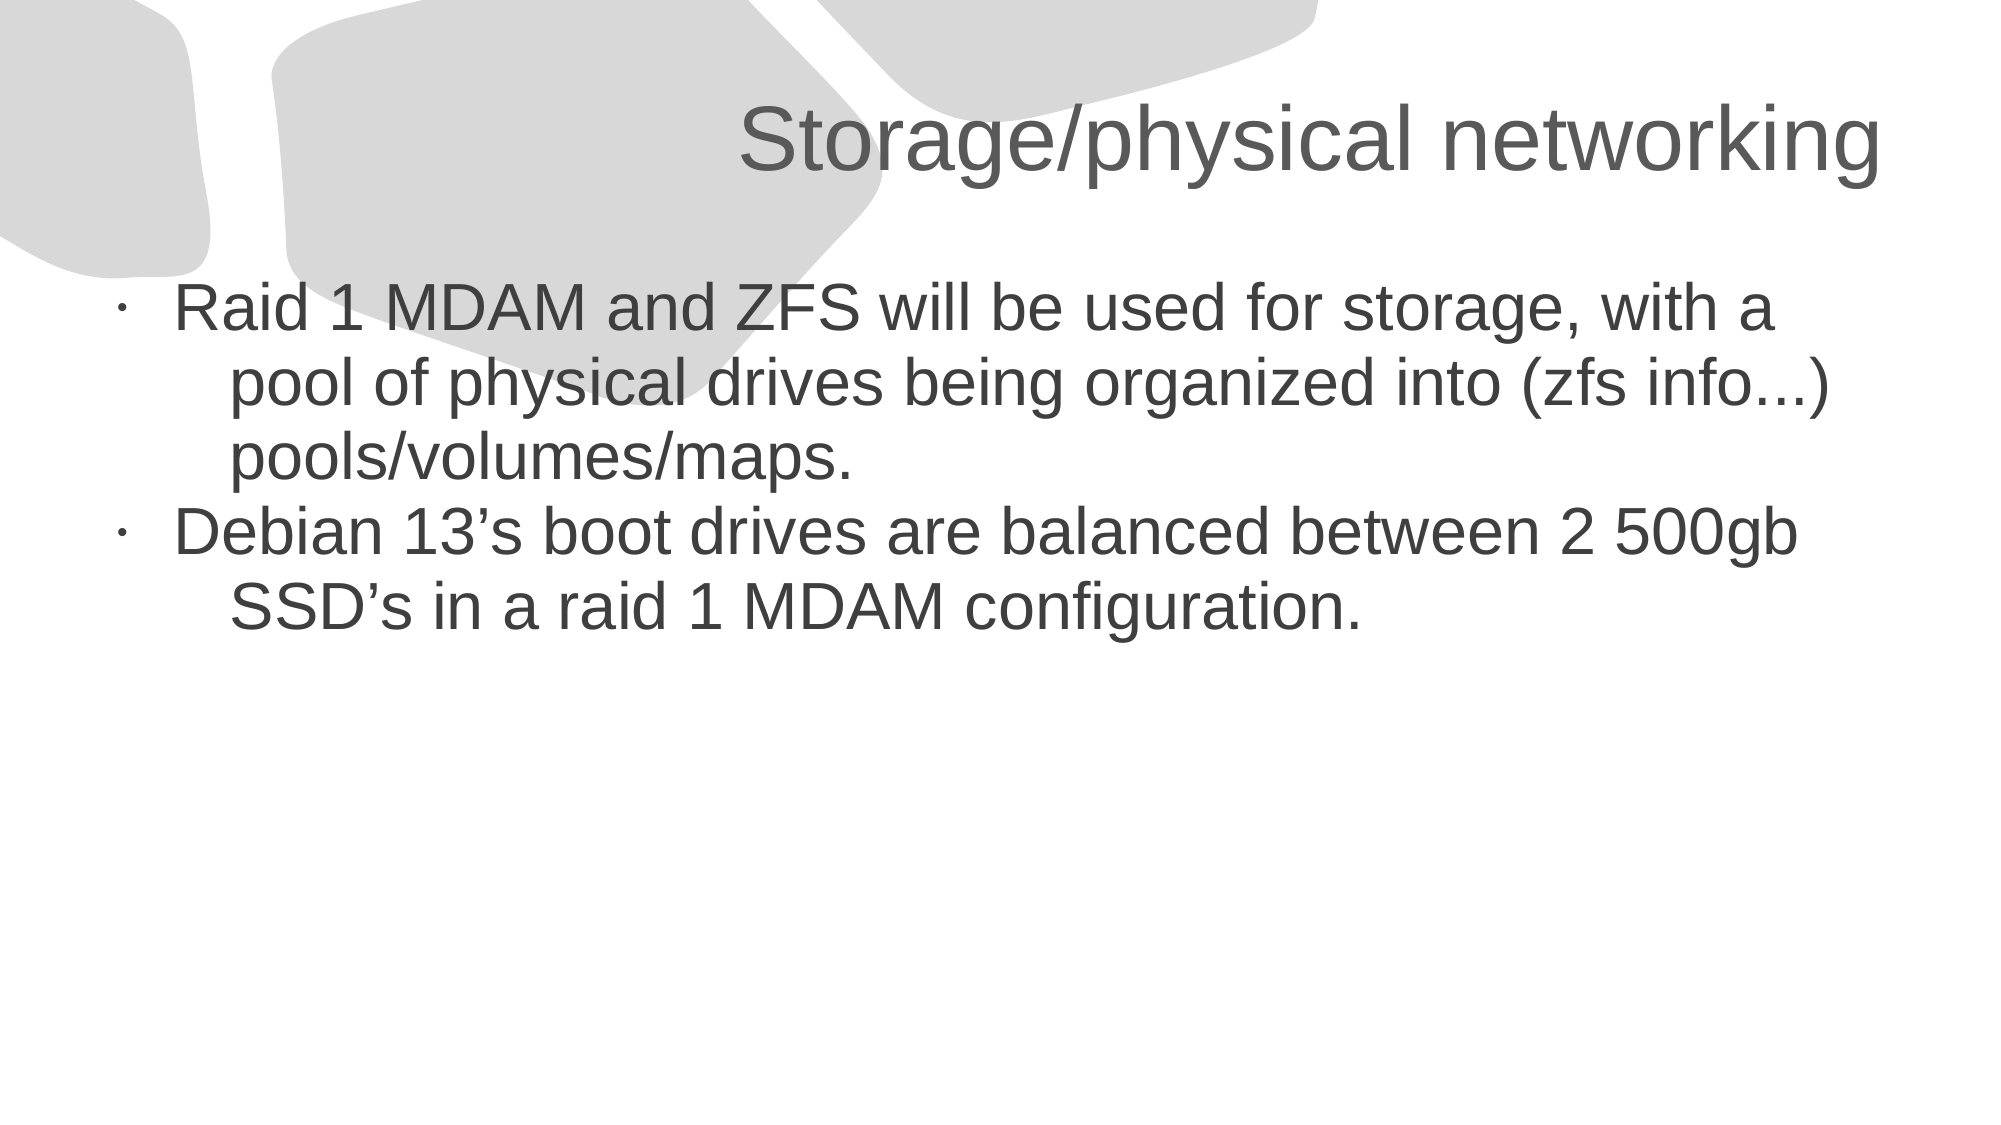

# Storage/physical networking
Raid 1 MDAM and ZFS will be used for storage, with a pool of physical drives being organized into (zfs info...) pools/volumes/maps.
Debian 13’s boot drives are balanced between 2 500gb SSD’s in a raid 1 MDAM configuration.